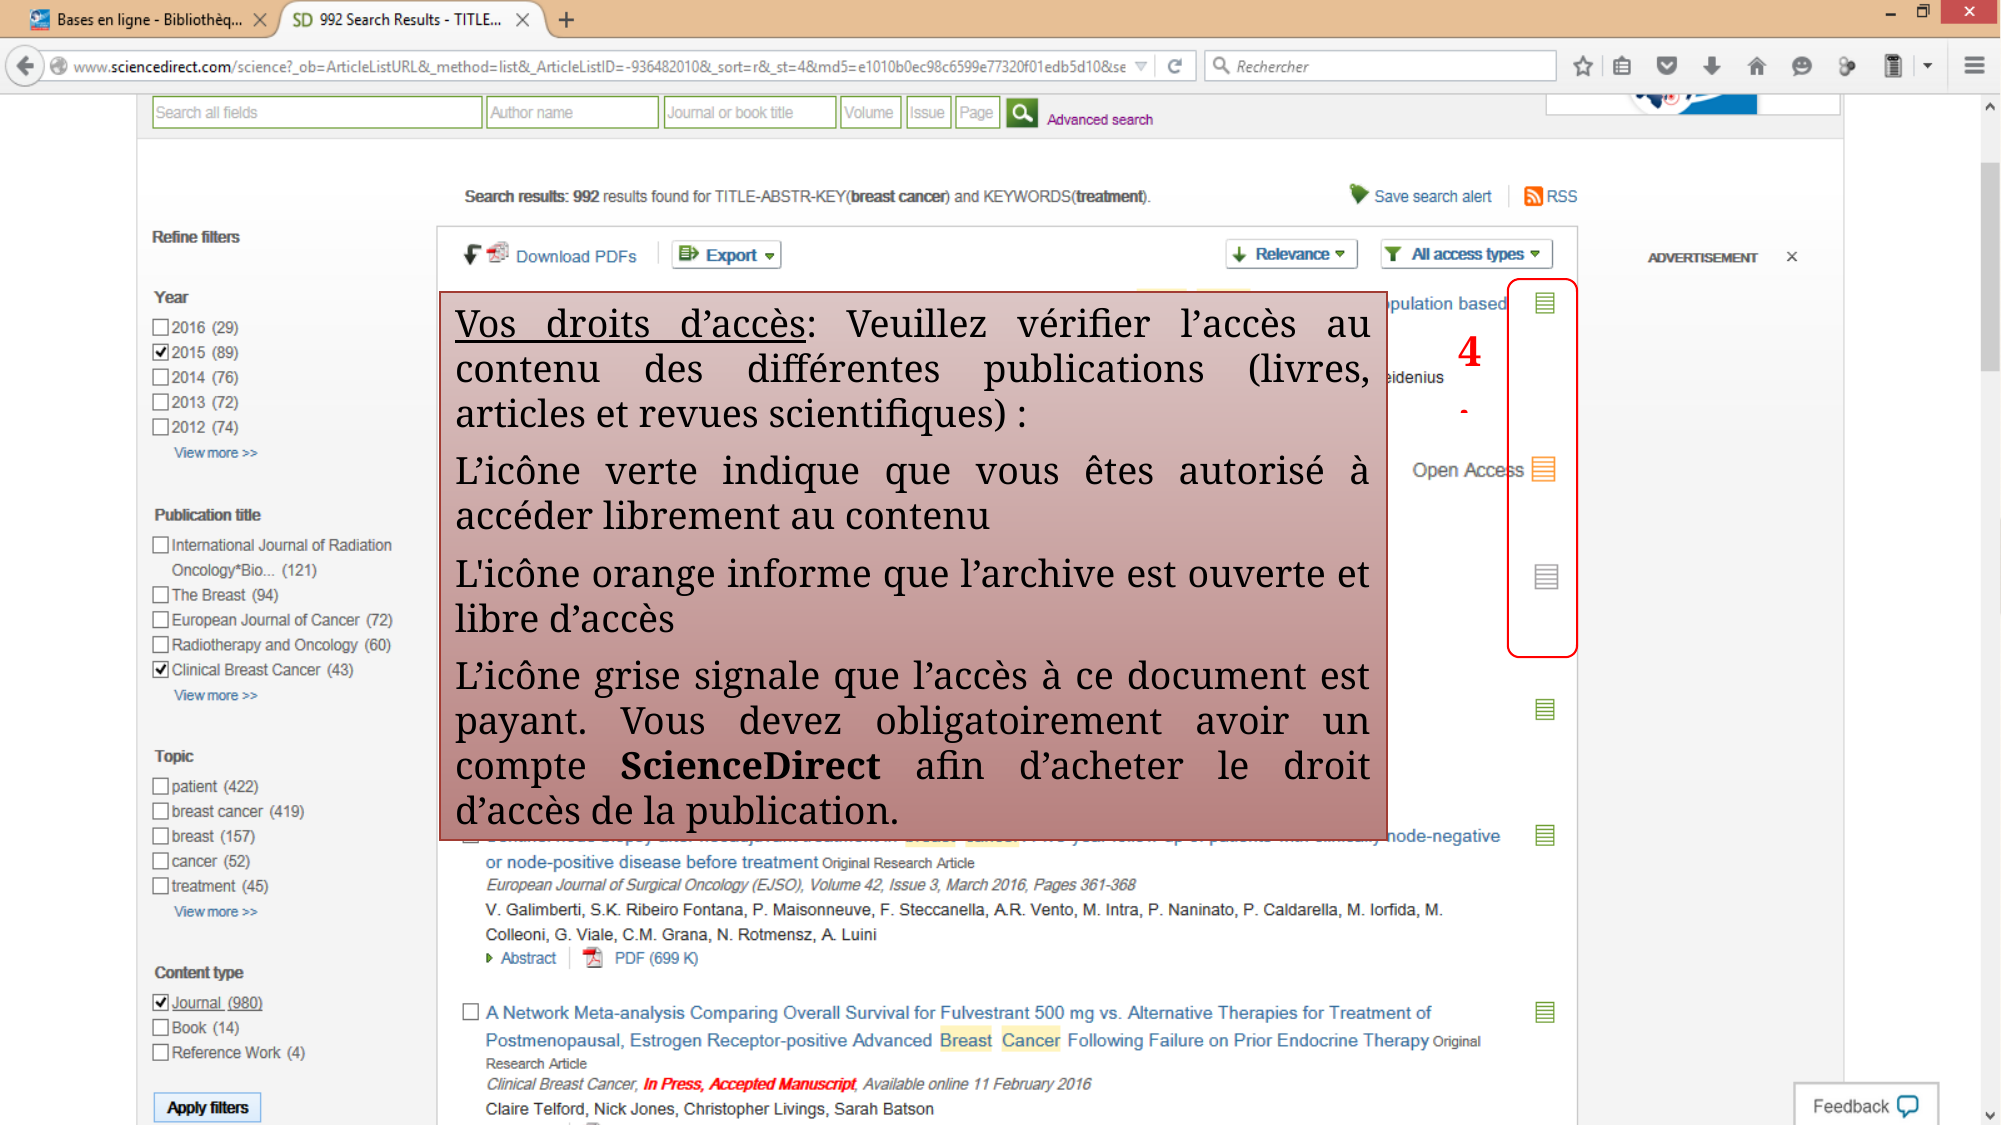

Vos droits d’accès: Veuillez vérifier l’accès au contenu des différentes publications (livres, articles et revues scientifiques) :
L’icône verte indique que vous êtes autorisé à accéder librement au contenu
L'icône orange informe que l’archive est ouverte et libre d’accès
L’icône grise signale que l’accès à ce document est payant. Vous devez obligatoirement avoir un compte ScienceDirect afin d’acheter le droit d’accès de la publication.
4.